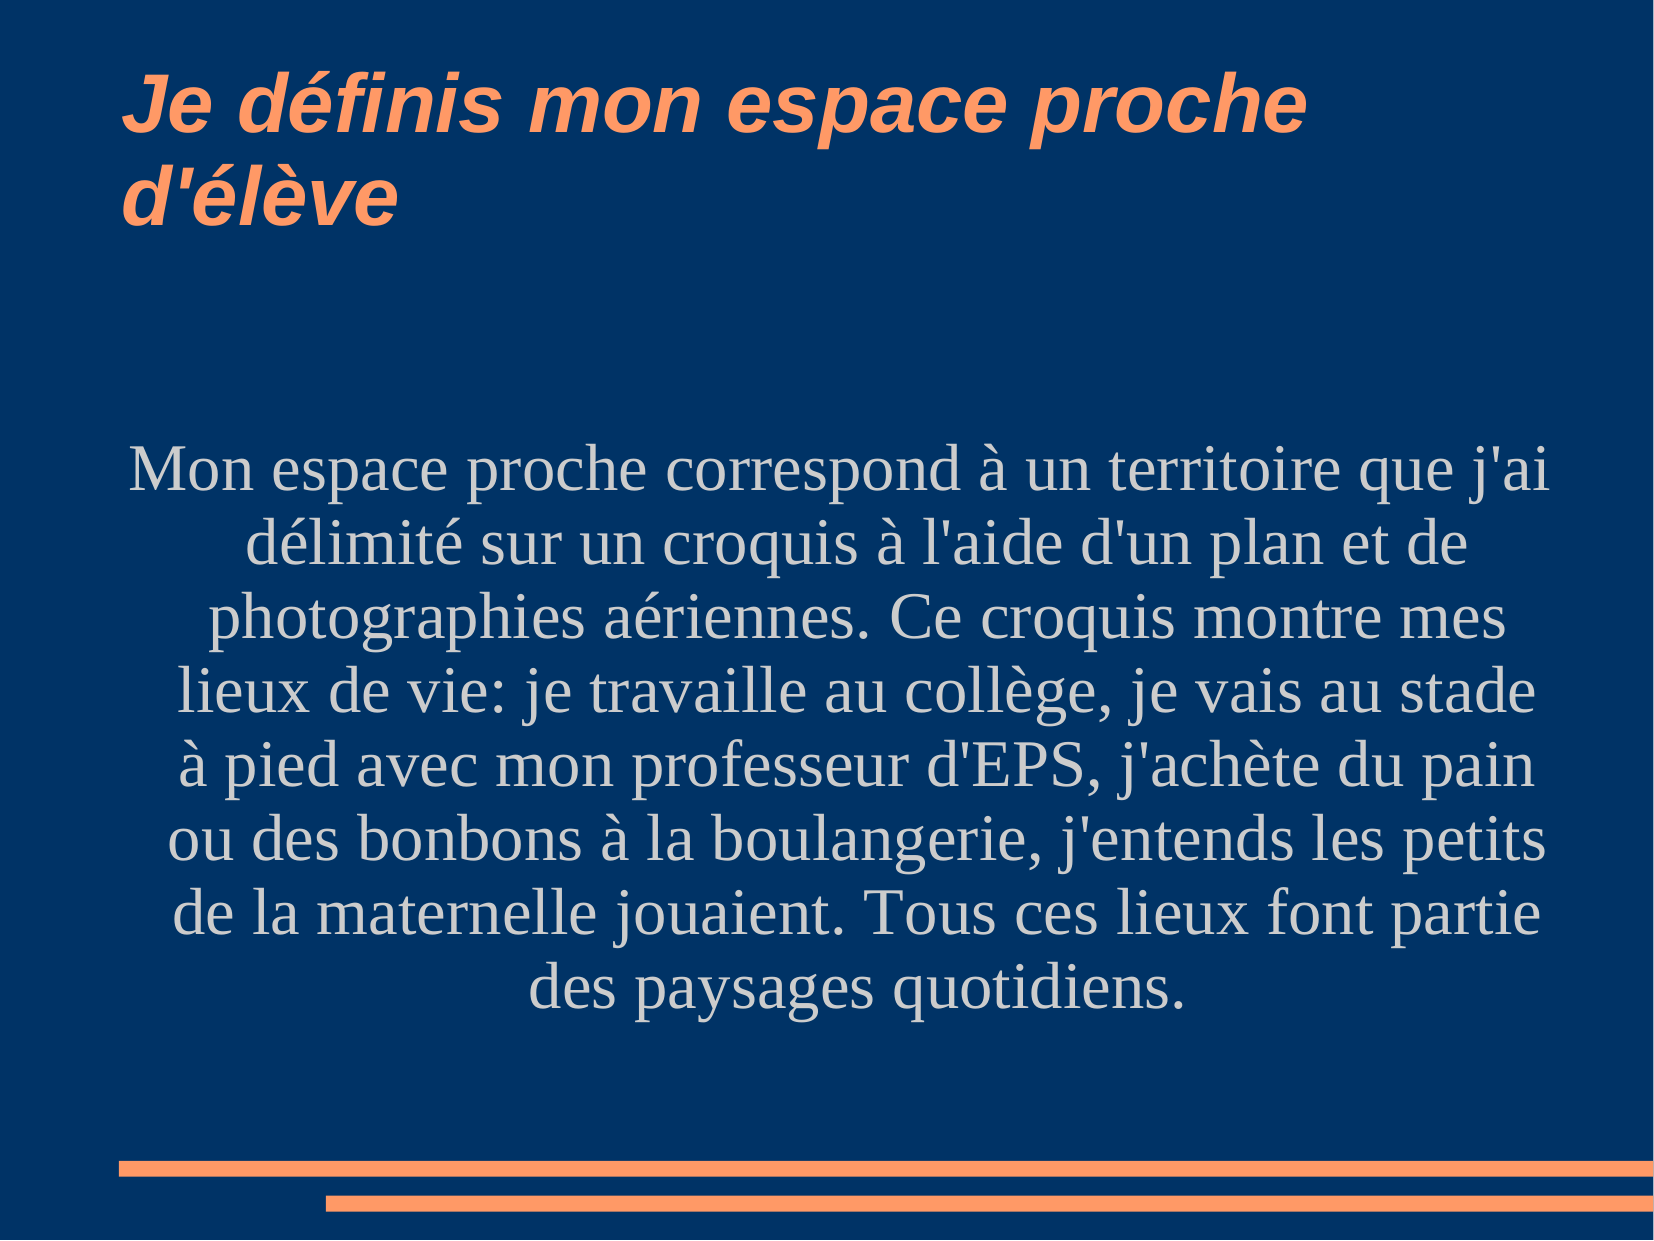

# Je définis mon espace proche d'élève
Mon espace proche correspond à un territoire que j'ai délimité sur un croquis à l'aide d'un plan et de photographies aériennes. Ce croquis montre mes lieux de vie: je travaille au collège, je vais au stade à pied avec mon professeur d'EPS, j'achète du pain ou des bonbons à la boulangerie, j'entends les petits de la maternelle jouaient. Tous ces lieux font partie des paysages quotidiens.